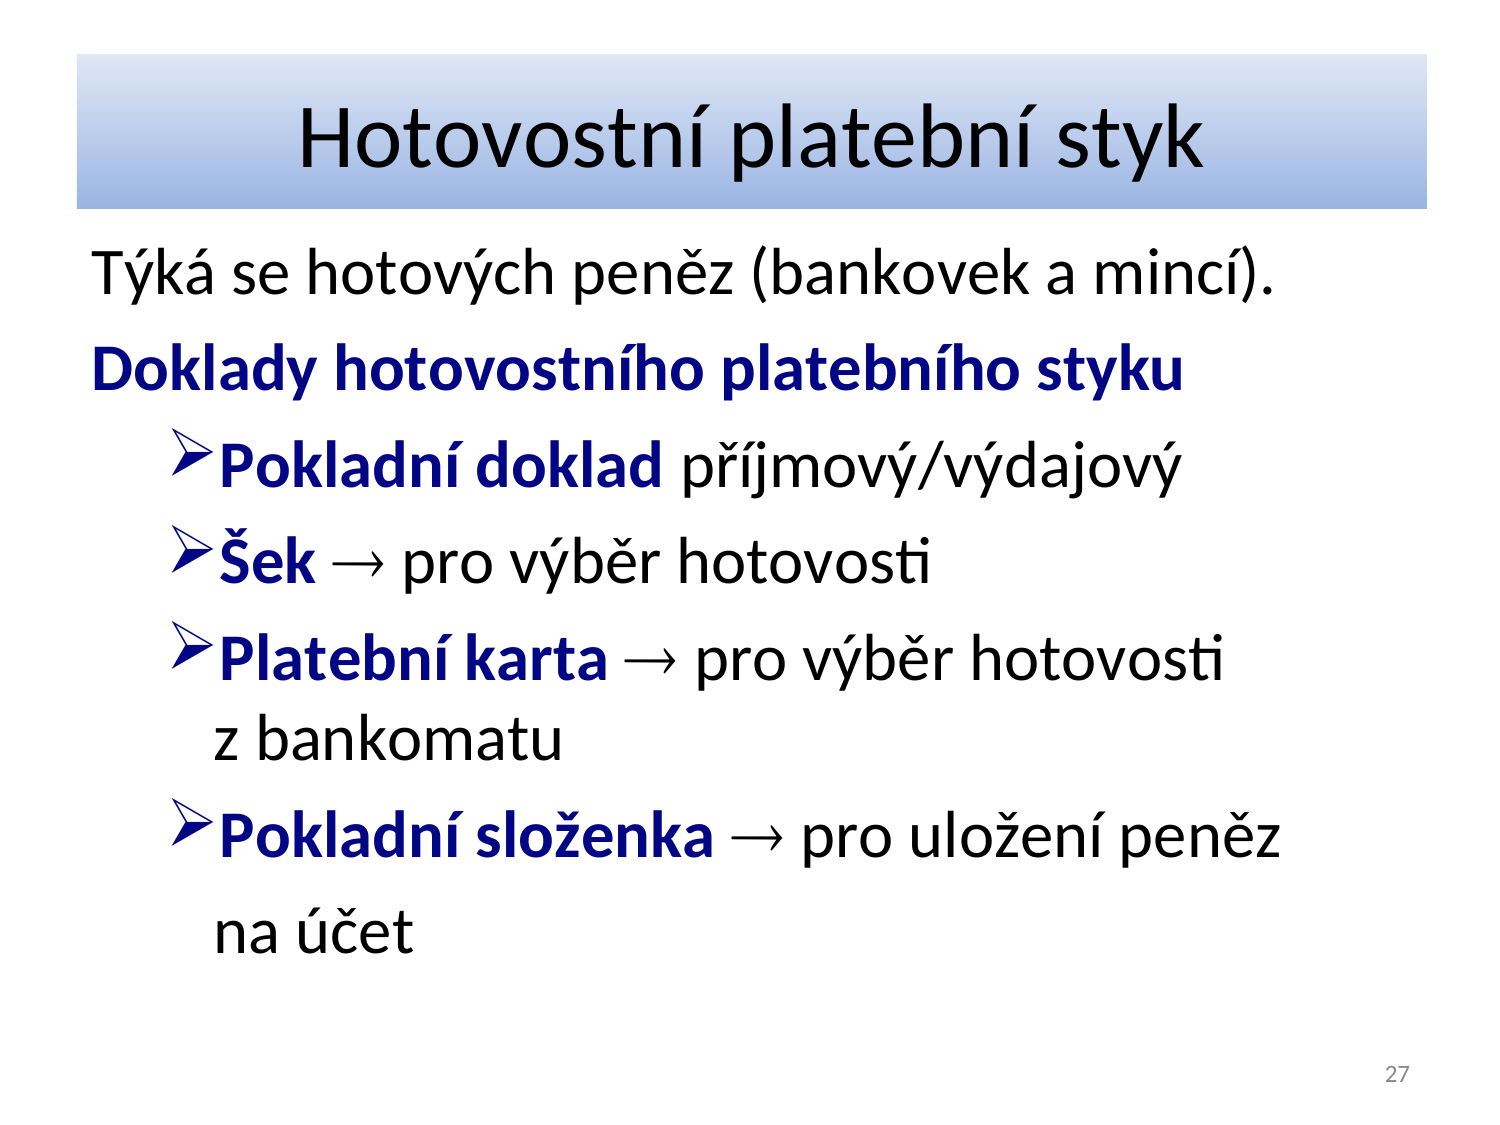

# Hotovostní platební styk
Týká se hotových peněz (bankovek a mincí).
Doklady hotovostního platebního styku
Pokladní doklad příjmový/výdajový
Šek  pro výběr hotovosti
Platební karta  pro výběr hotovosti z bankomatu
Pokladní složenka  pro uložení peněz
	na účet